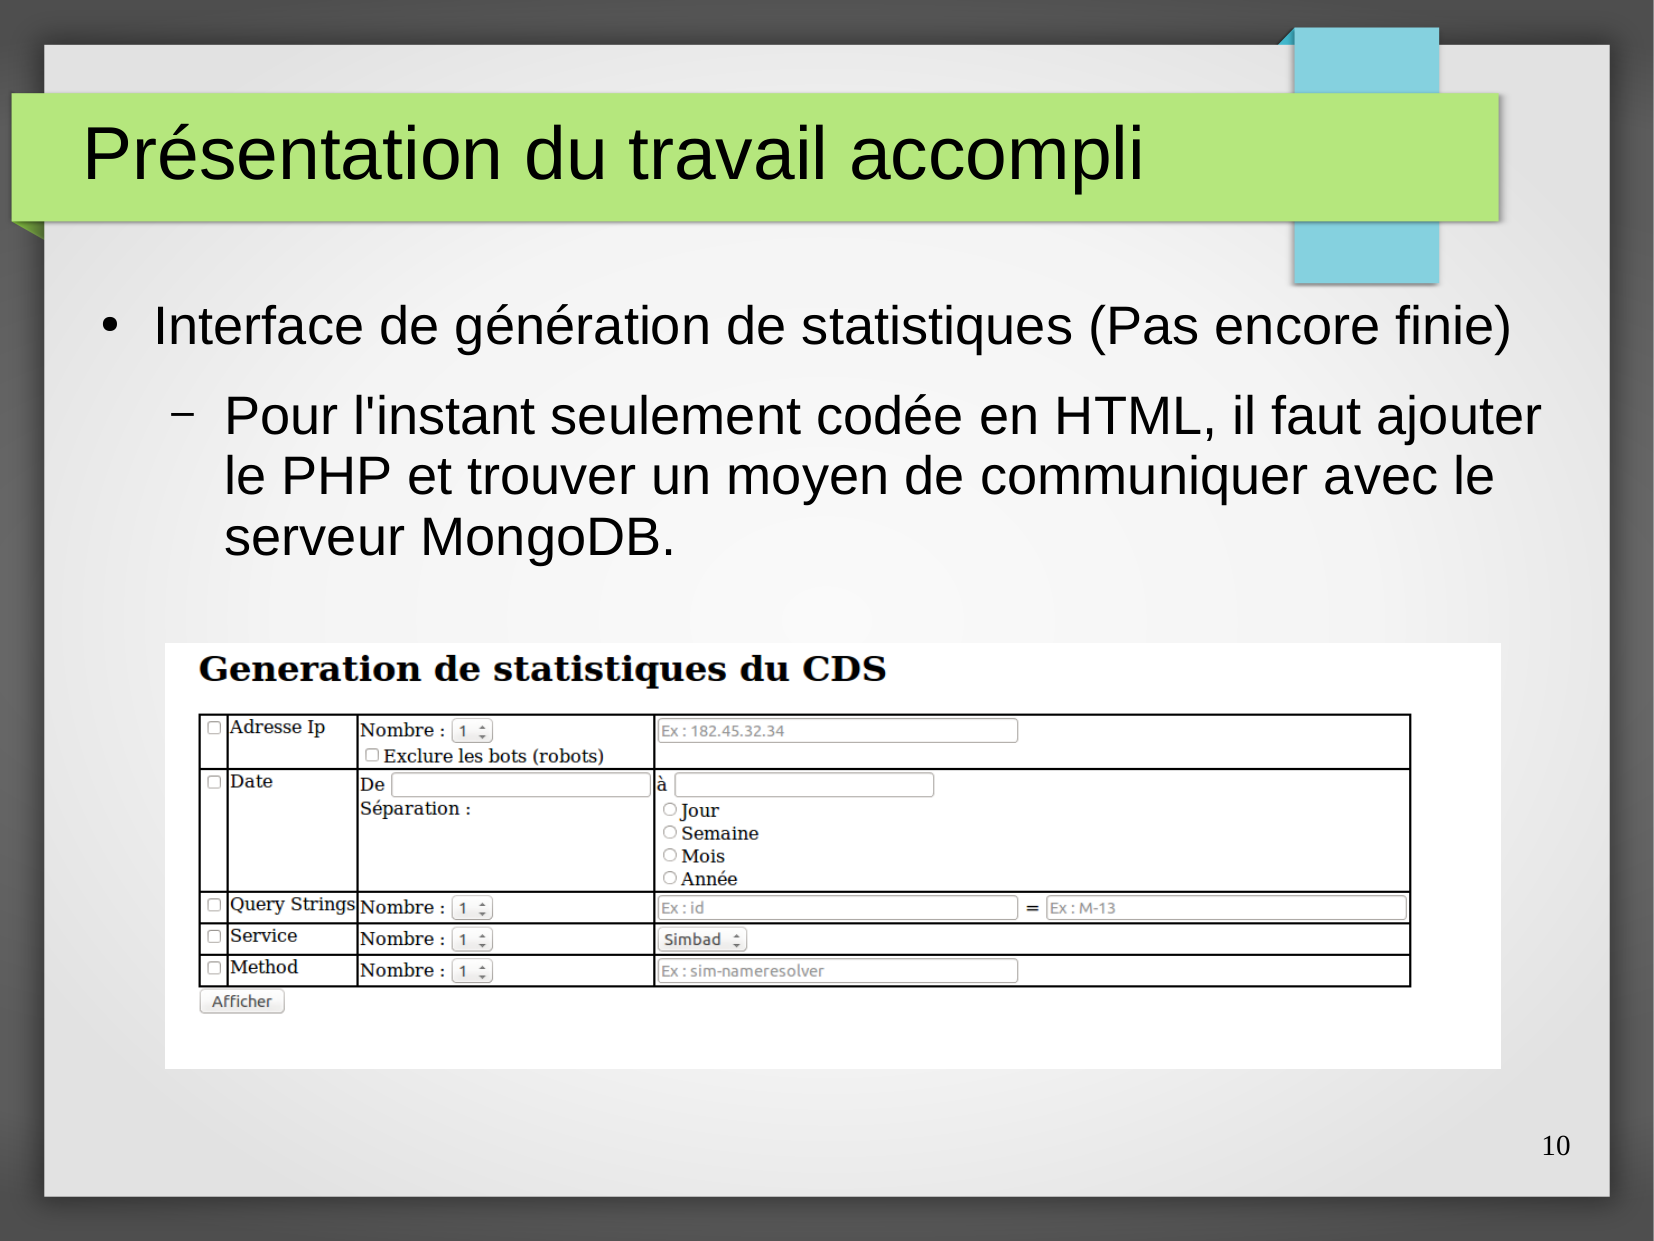

# Présentation du travail accompli
Interface de génération de statistiques (Pas encore finie)
Pour l'instant seulement codée en HTML, il faut ajouter le PHP et trouver un moyen de communiquer avec le serveur MongoDB.
10